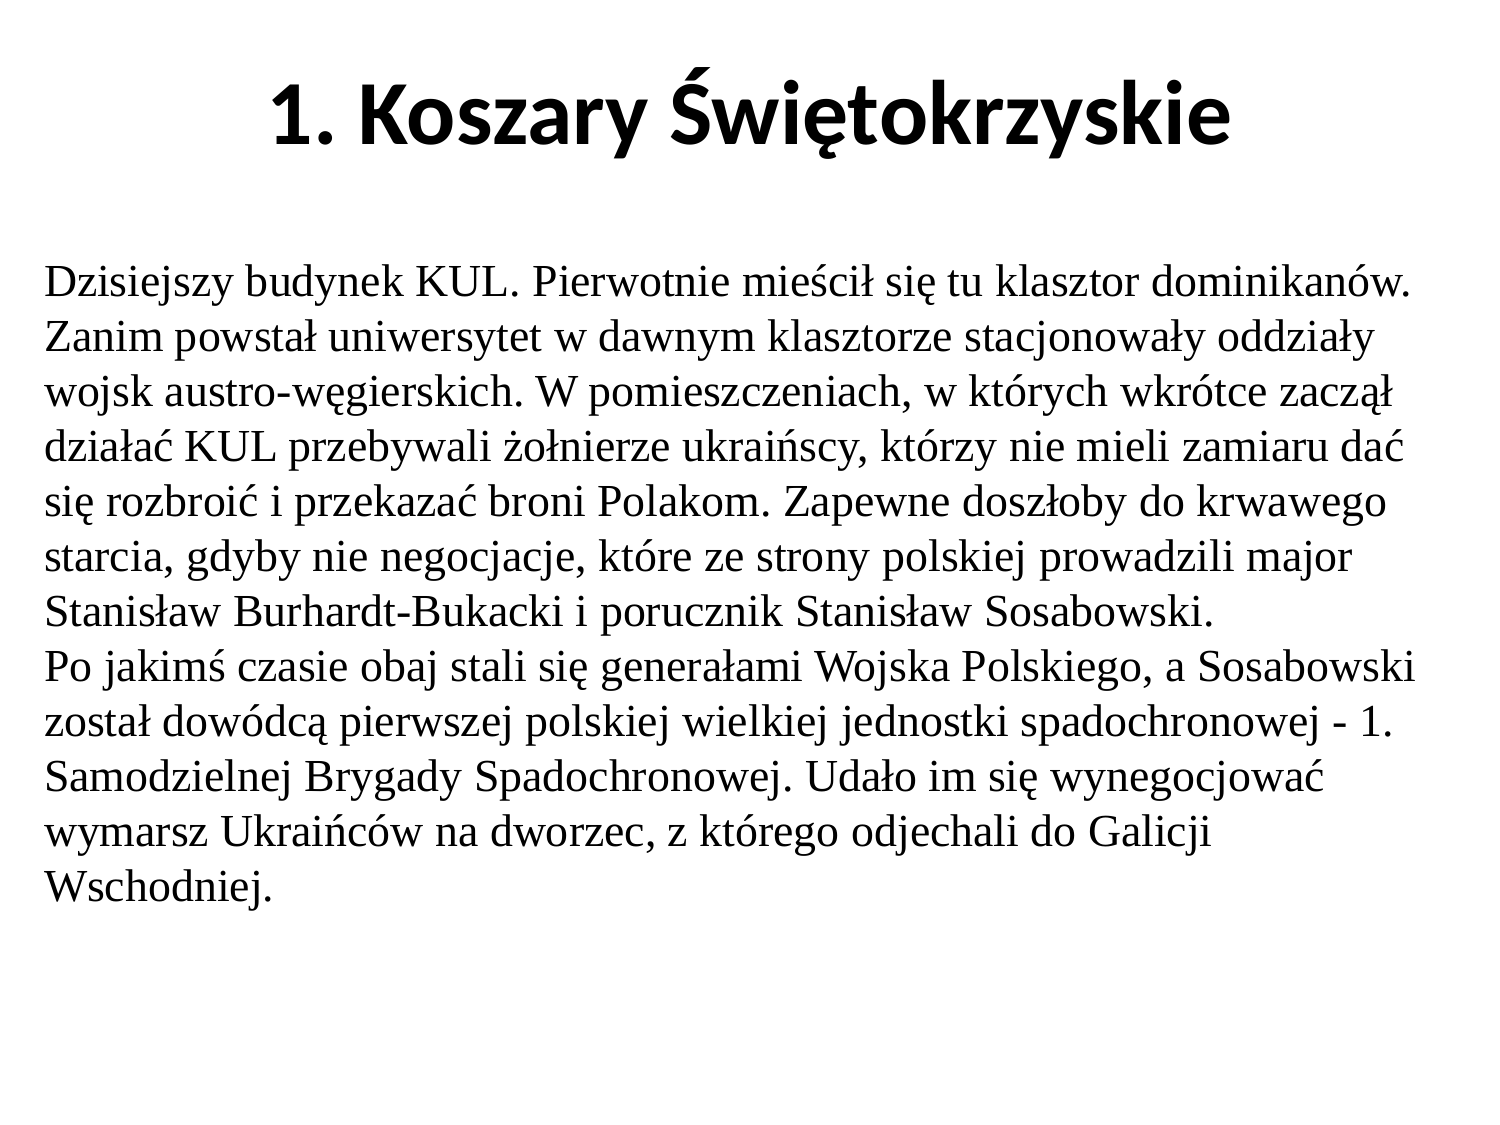

# 1. Koszary Świętokrzyskie
Dzisiejszy budynek KUL. Pierwotnie mieścił się tu klasztor dominikanów.
Zanim powstał uniwersytet w dawnym klasztorze stacjonowały oddziały wojsk austro-węgierskich. W pomieszczeniach, w których wkrótce zaczął działać KUL przebywali żołnierze ukraińscy, którzy nie mieli zamiaru dać się rozbroić i przekazać broni Polakom. Zapewne doszłoby do krwawego starcia, gdyby nie negocjacje, które ze strony polskiej prowadzili major
Stanisław Burhardt-Bukacki i porucznik Stanisław Sosabowski.
Po jakimś czasie obaj stali się generałami Wojska Polskiego, a Sosabowski został dowódcą pierwszej polskiej wielkiej jednostki spadochronowej - 1. Samodzielnej Brygady Spadochronowej. Udało im się wynegocjować wymarsz Ukraińców na dworzec, z którego odjechali do Galicji Wschodniej.